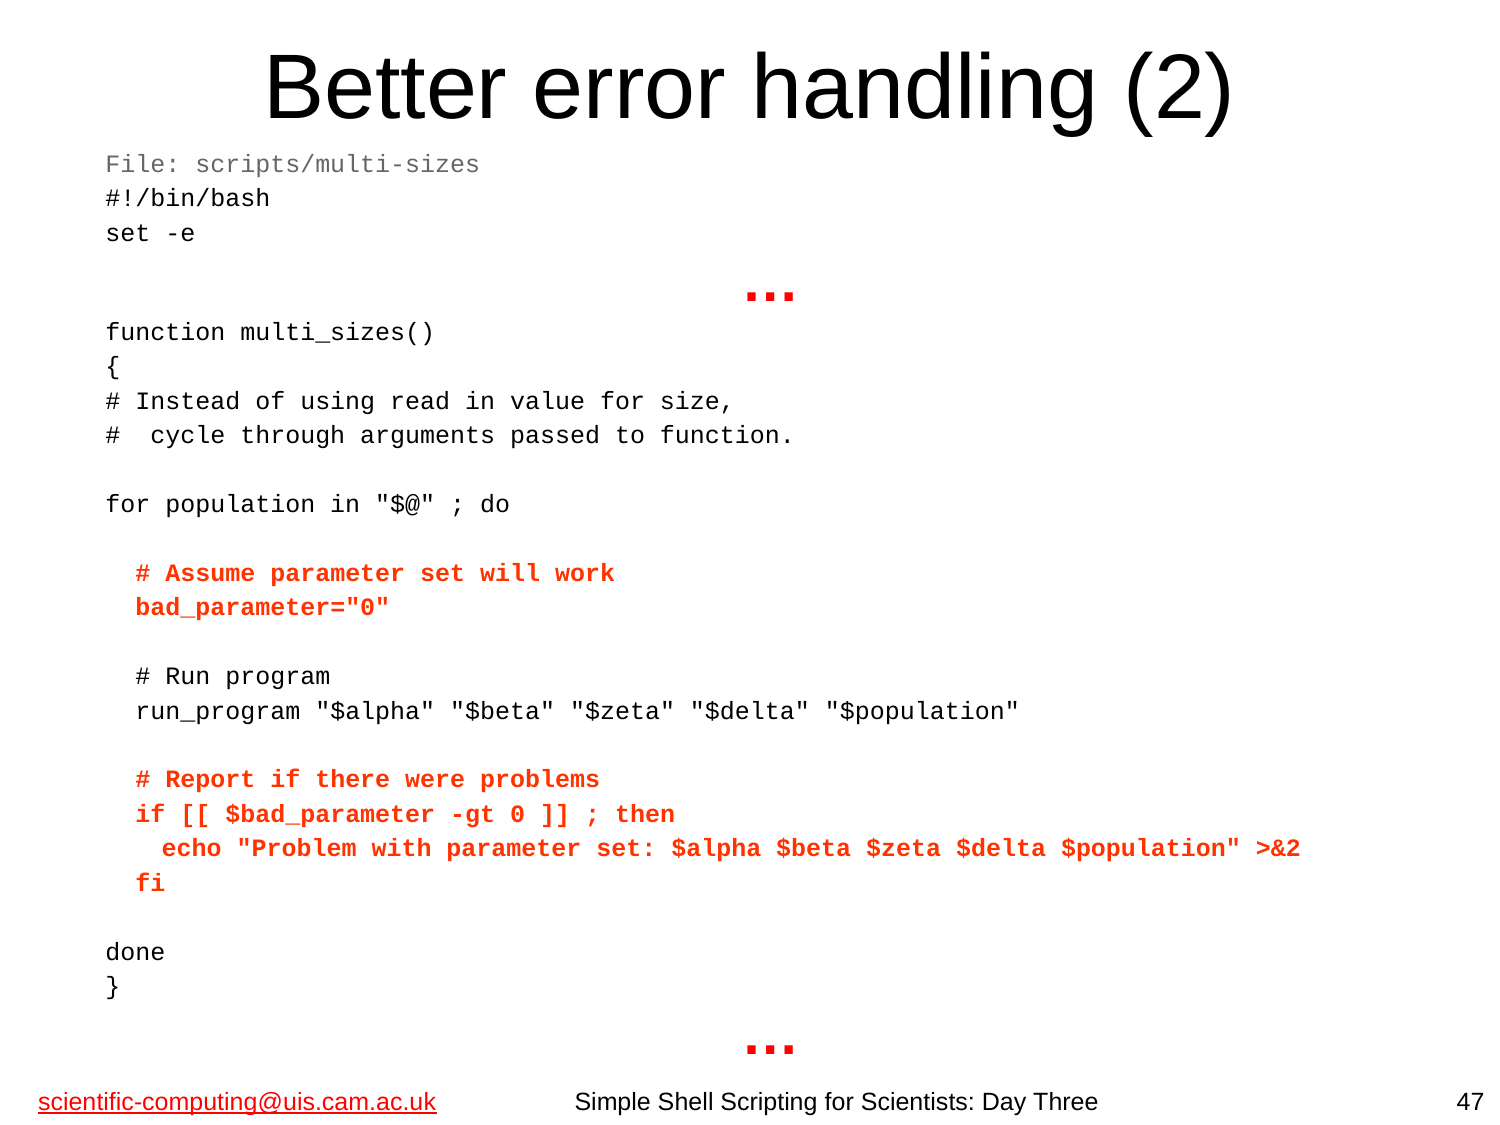

# Better error handling (2)
File: scripts/multi-sizes
#!/bin/bash
set -e
…
function multi_sizes()
{
# Instead of using read in value for size,
# cycle through arguments passed to function.
for population in "$@" ; do
 # Assume parameter set will work
 bad_parameter="0"
 # Run program
 run_program "$alpha" "$beta" "$zeta" "$delta" "$population"
 # Report if there were problems
 if [[ $bad_parameter -gt 0 ]] ; then
	echo "Problem with parameter set: $alpha $beta $zeta $delta $population" >&2
 fi
done
}
…
escience-support@ucs.cam.ac.uk	Simple Shell Scripting for Scientists: Day Three
47